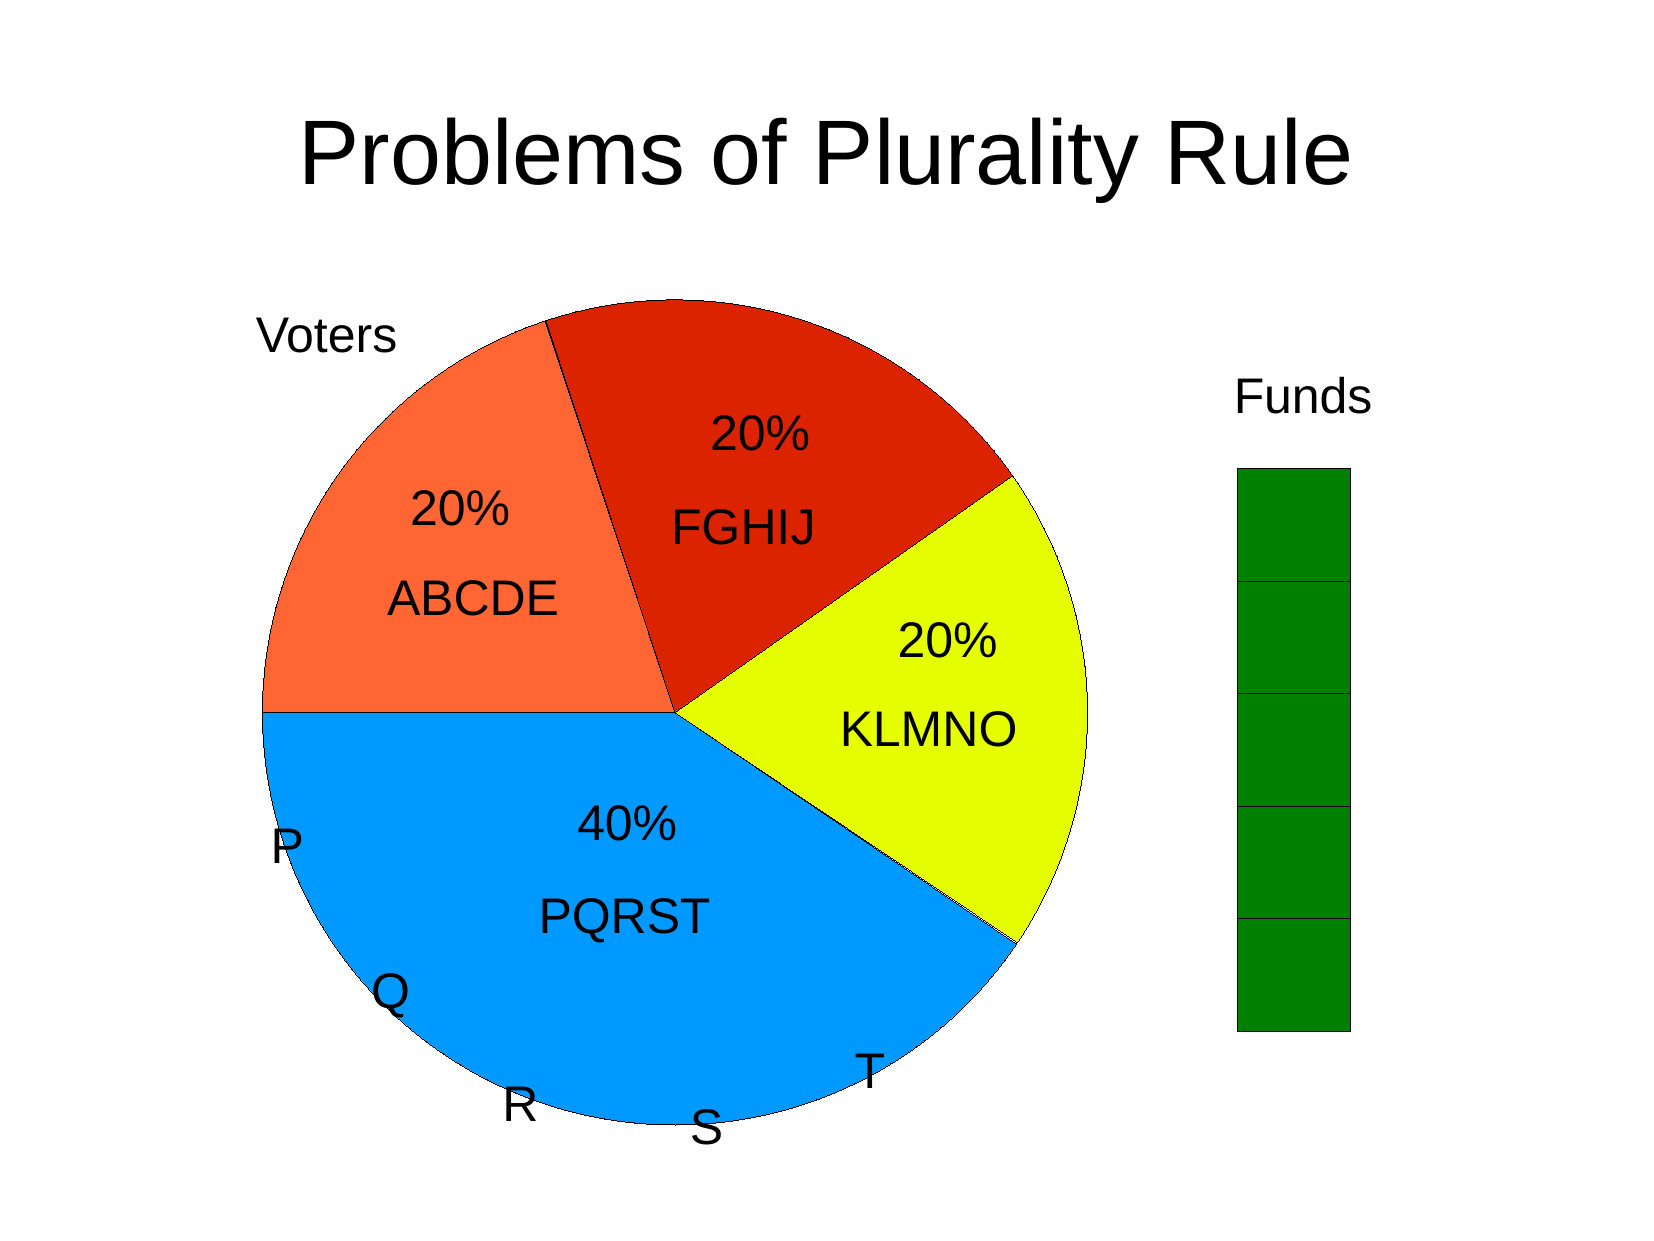

# Problems of Plurality Rule
Voters
Funds
20%
20%
FGHIJ
ABCDE
20%
KLMNO
40%
P
PQRST
Q
T
R
S